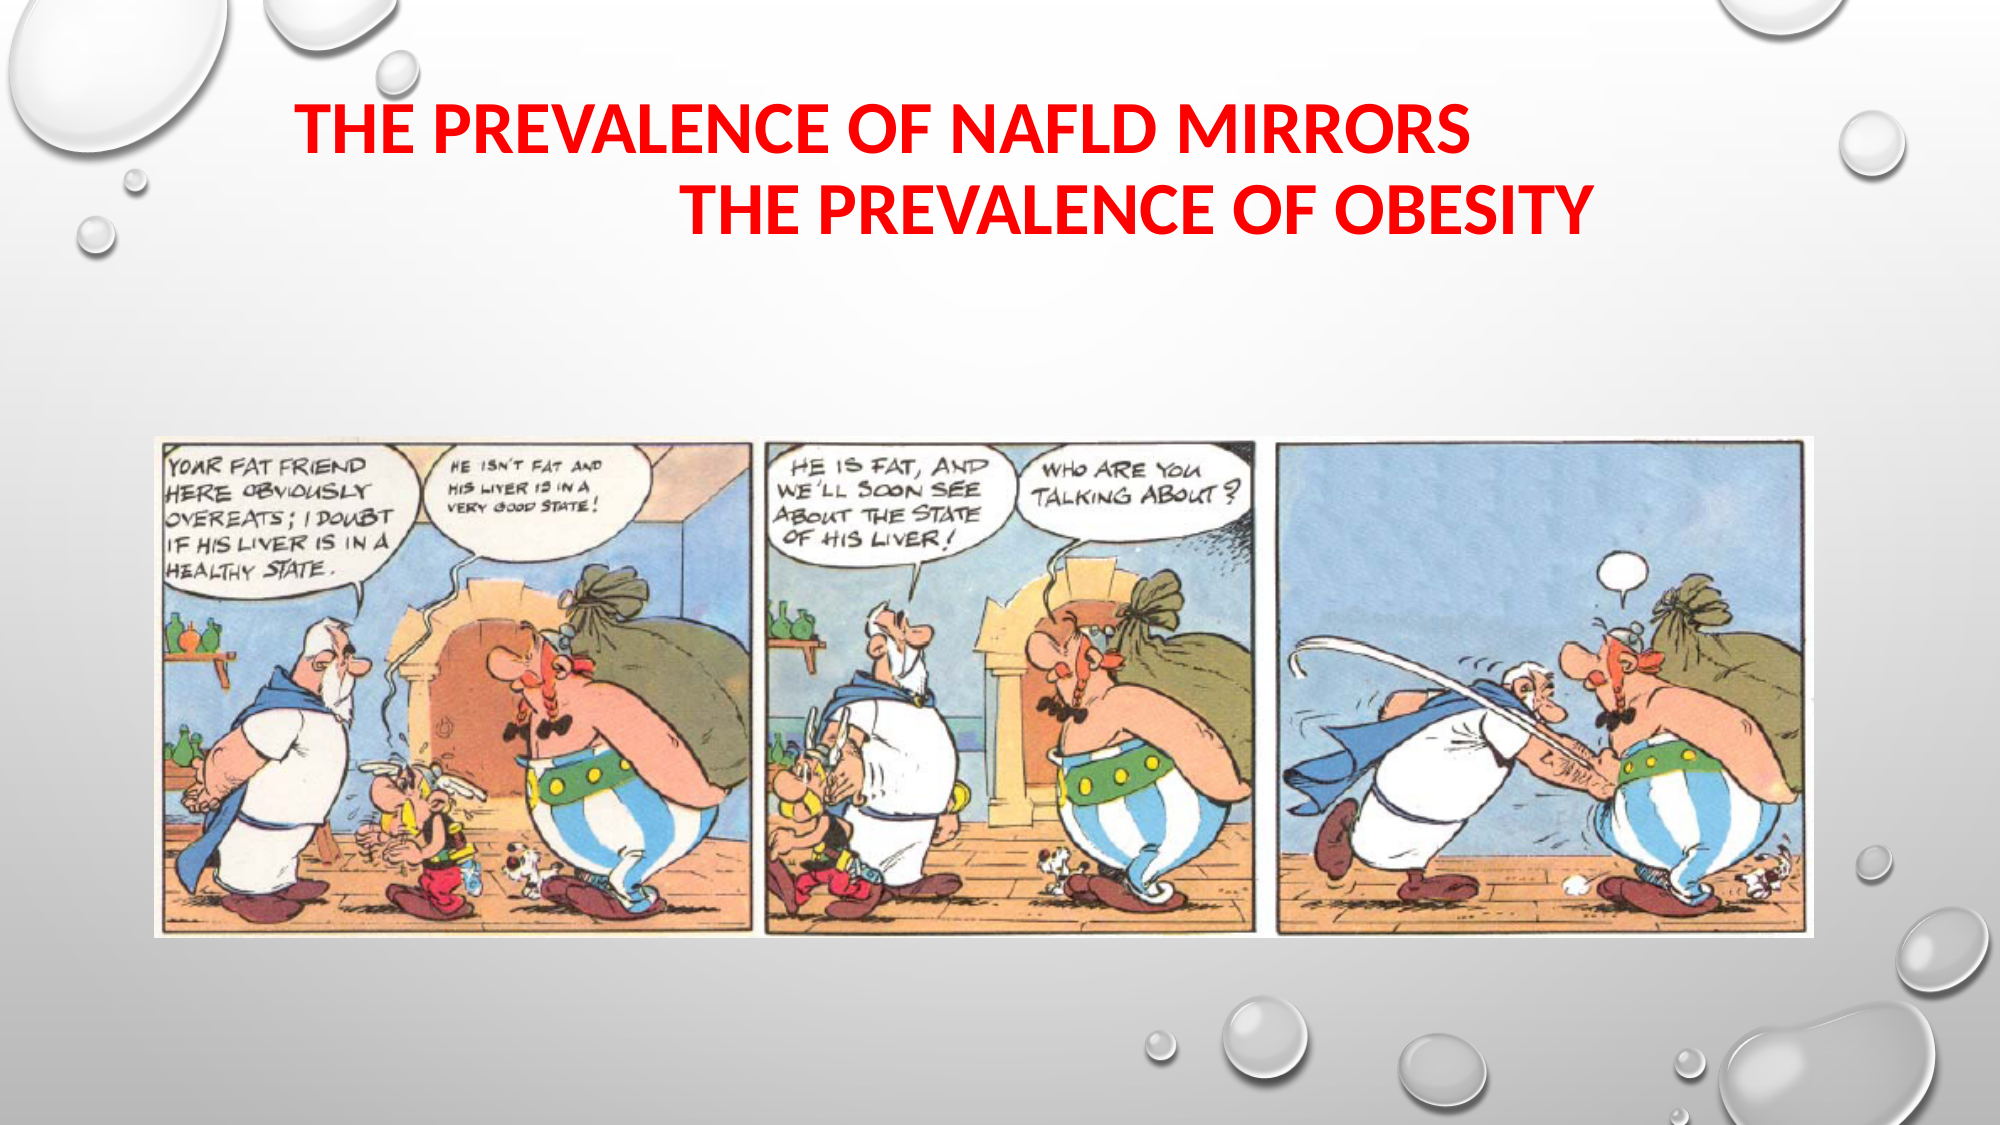

# The prevalence of NAFLD mirrors the prevalence of obesity